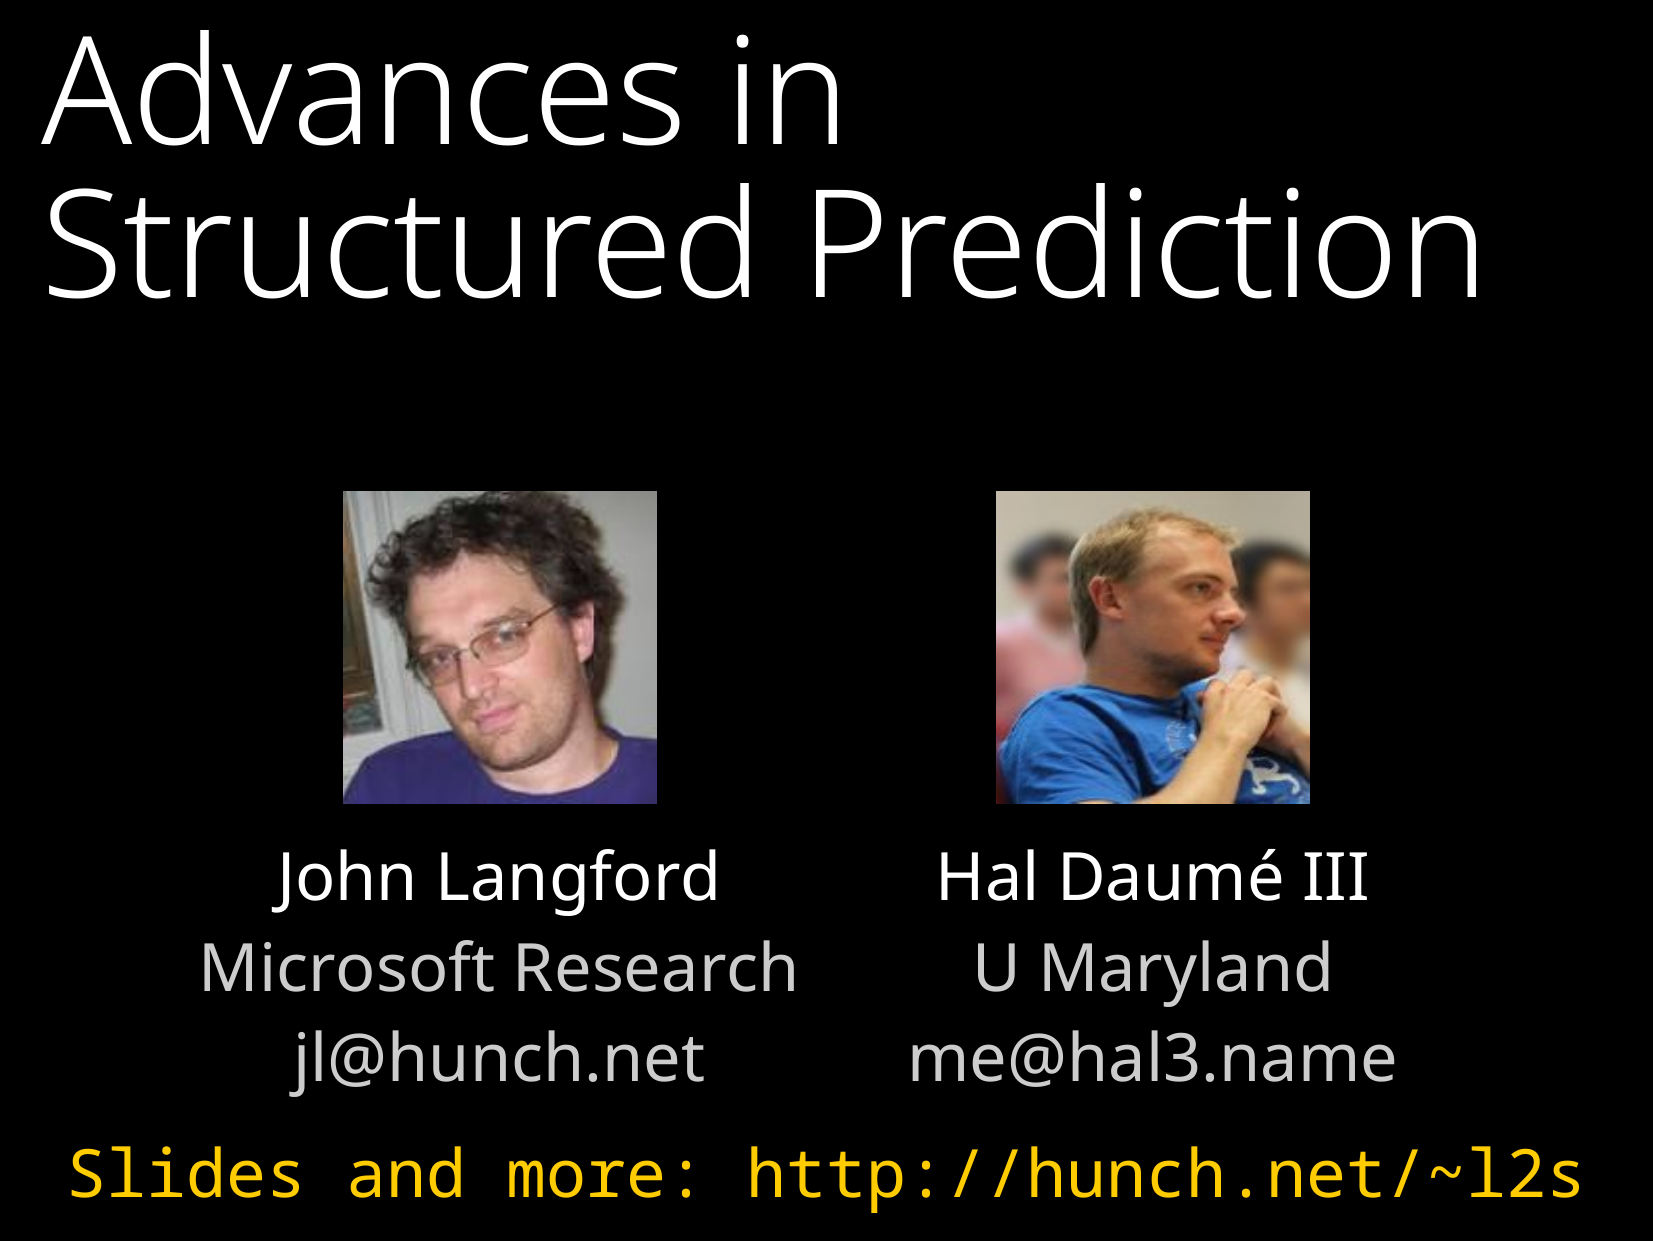

# Advances in Structured Prediction
John Langford
Microsoft Research
jl@hunch.net
Hal Daumé III
U Maryland
me@hal3.name
Slides and more: http://hunch.net/~l2s